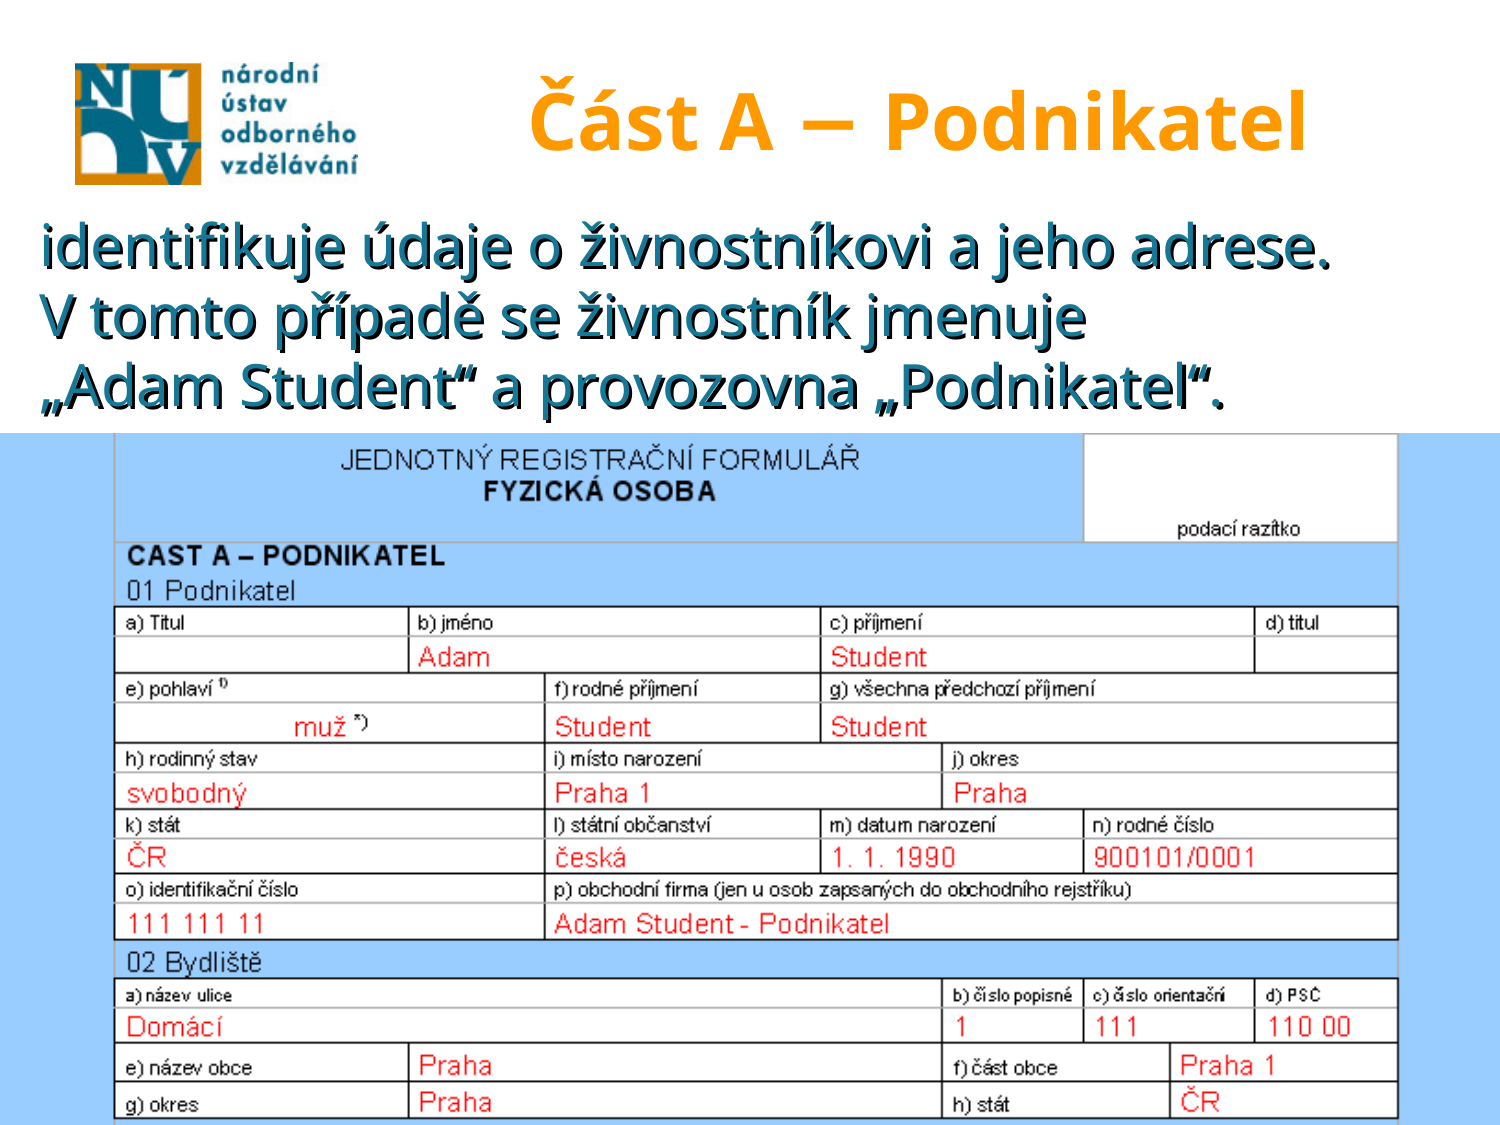

# Část A − Podnikatel
identifikuje údaje o živnostníkovi a jeho adrese.
V tomto případě se živnostník jmenuje
„Adam Student“ a provozovna „Podnikatel“.